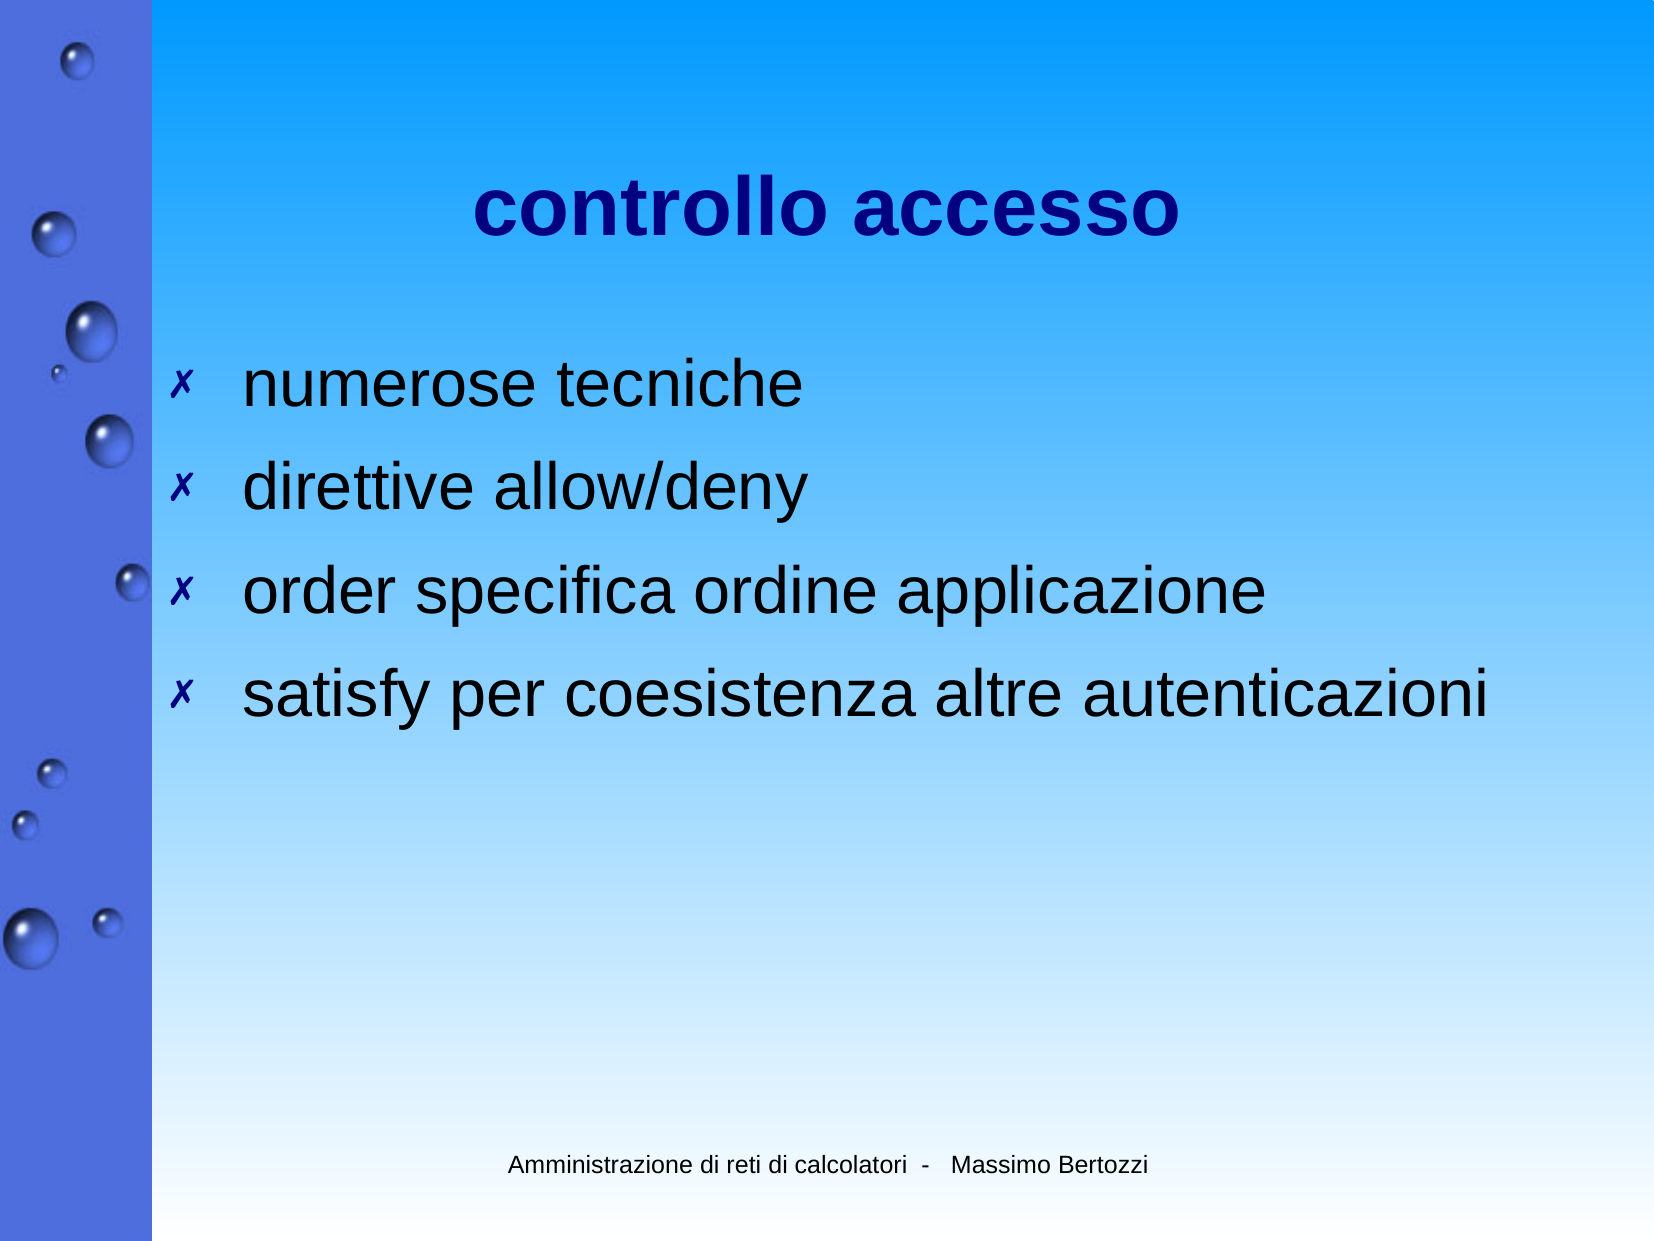

# controllo accesso
numerose tecniche
direttive allow/deny
order specifica ordine applicazione
satisfy per coesistenza altre autenticazioni